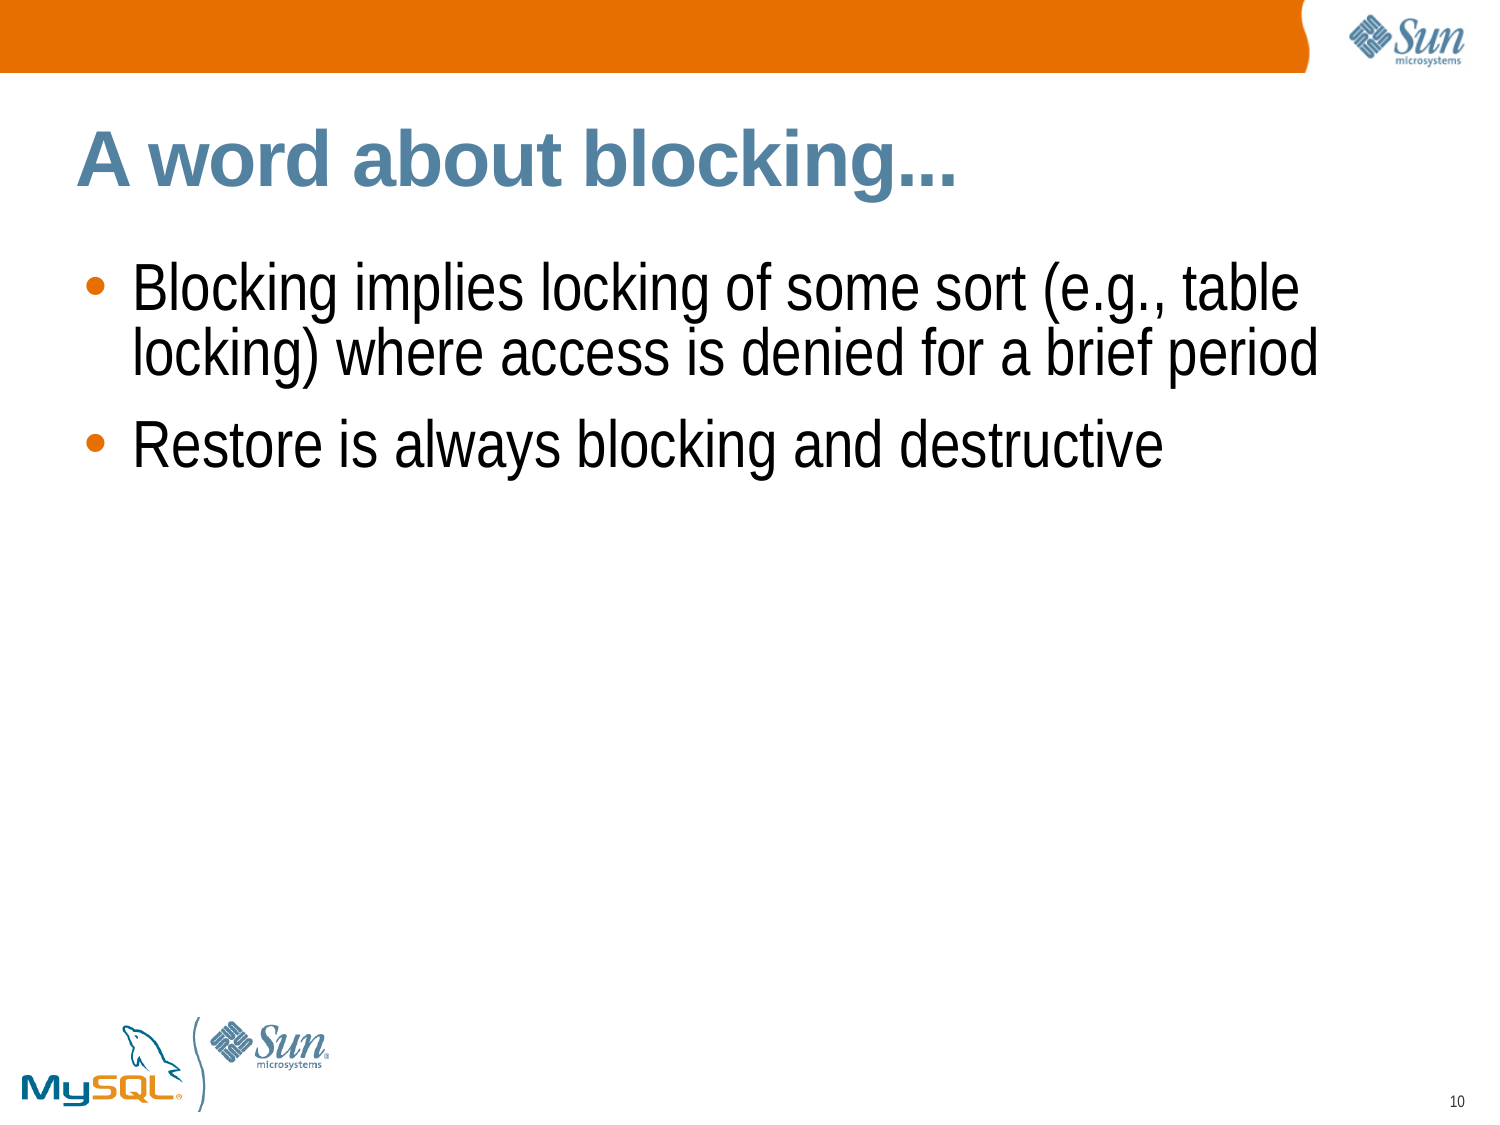

# A word about blocking...
Blocking implies locking of some sort (e.g., table locking) where access is denied for a brief period
Restore is always blocking and destructive